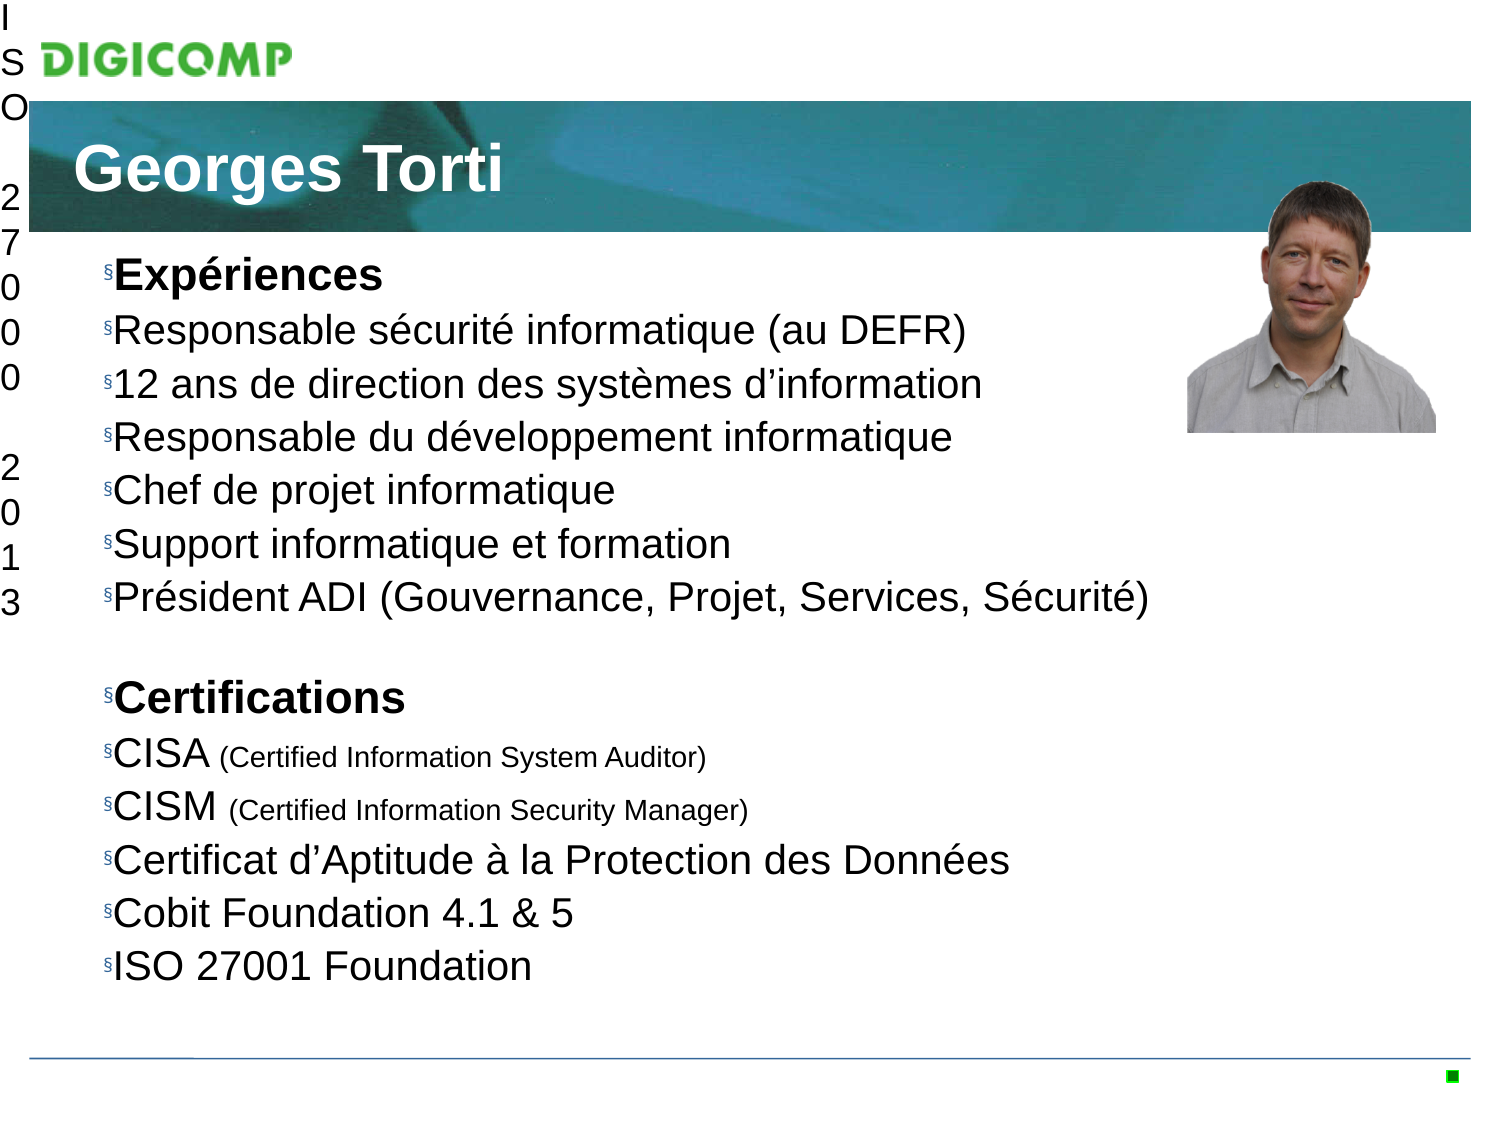

ISO 27000 2013
# Georges Torti
Expériences
Responsable sécurité informatique (au DEFR)
12 ans de direction des systèmes d’information
Responsable du développement informatique
Chef de projet informatique
Support informatique et formation
Président ADI (Gouvernance, Projet, Services, Sécurité)
Certifications
CISA (Certified Information System Auditor)
CISM (Certified Information Security Manager)
Certificat d’Aptitude à la Protection des Données
Cobit Foundation 4.1 & 5
ISO 27001 Foundation